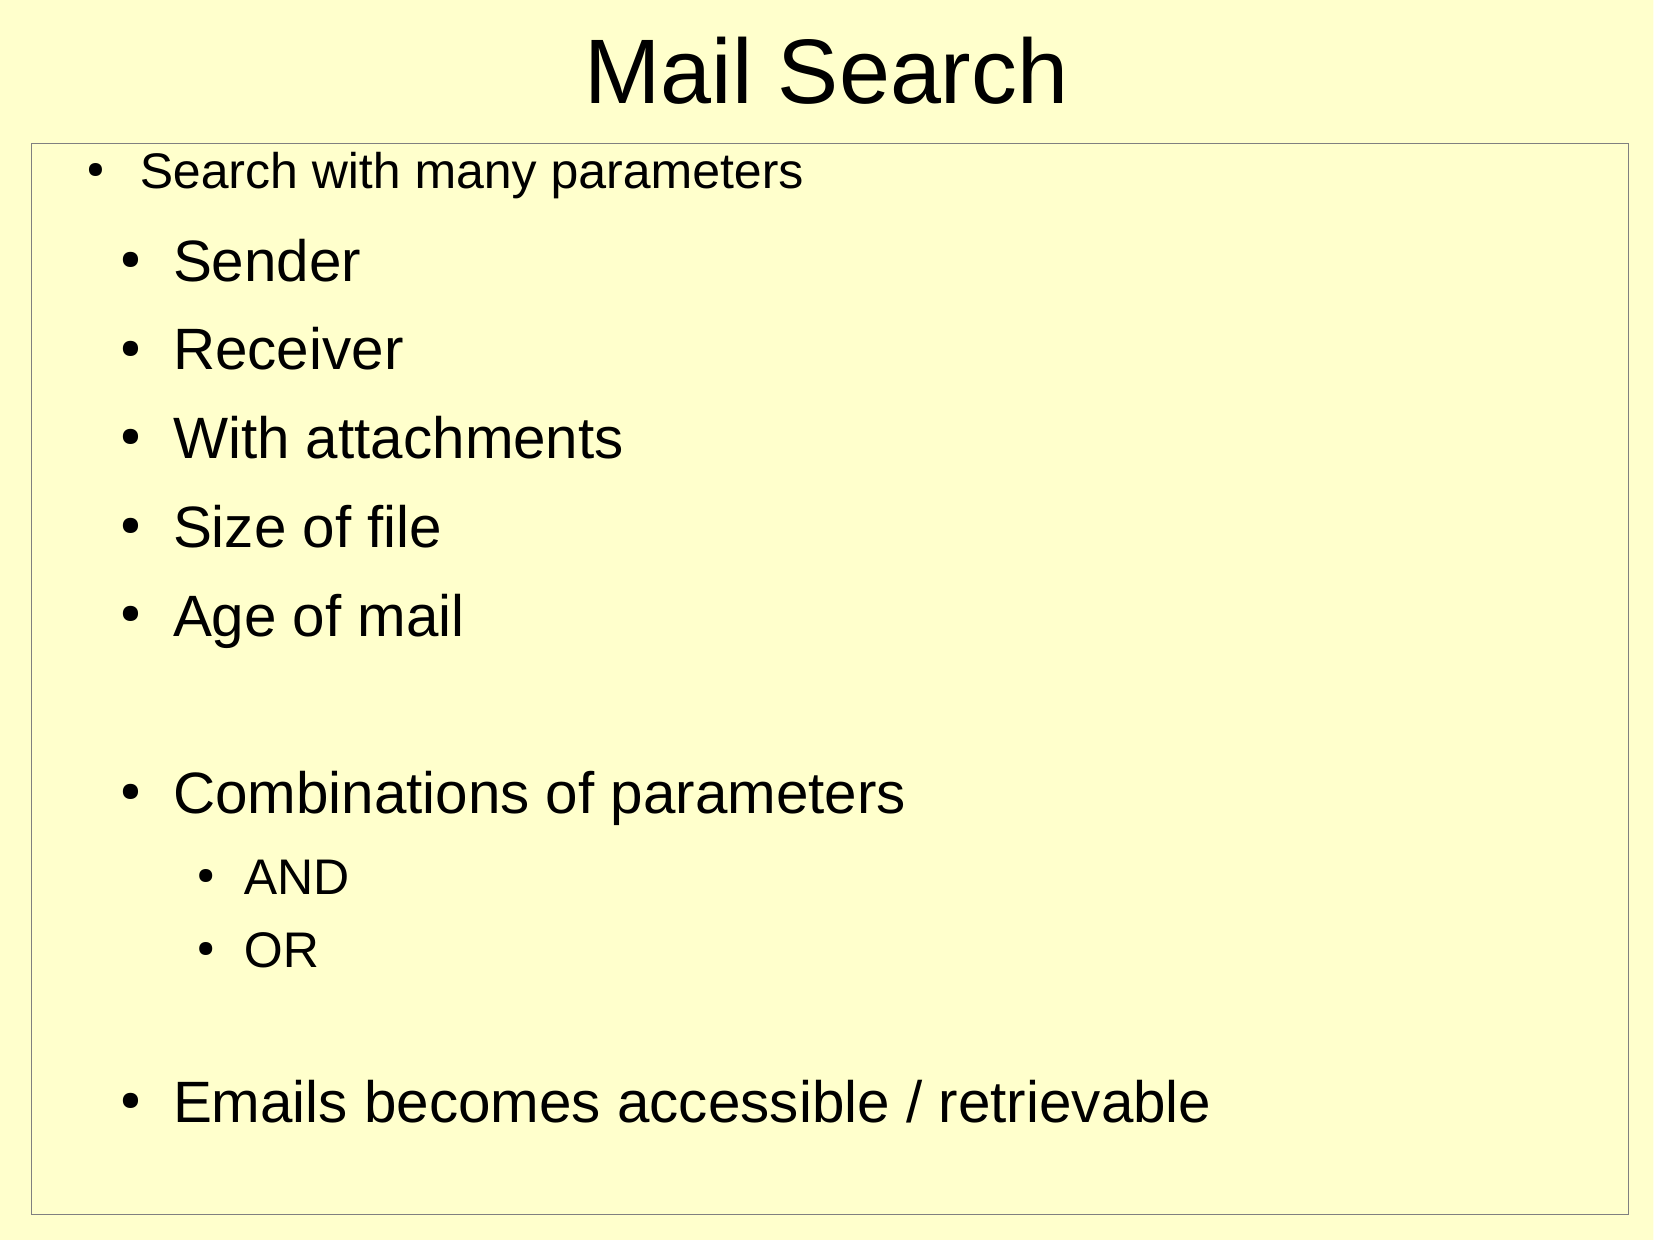

# Mail Search
Search with many parameters
Sender
Receiver
With attachments
Size of file
Age of mail
Combinations of parameters
AND
OR
Emails becomes accessible / retrievable